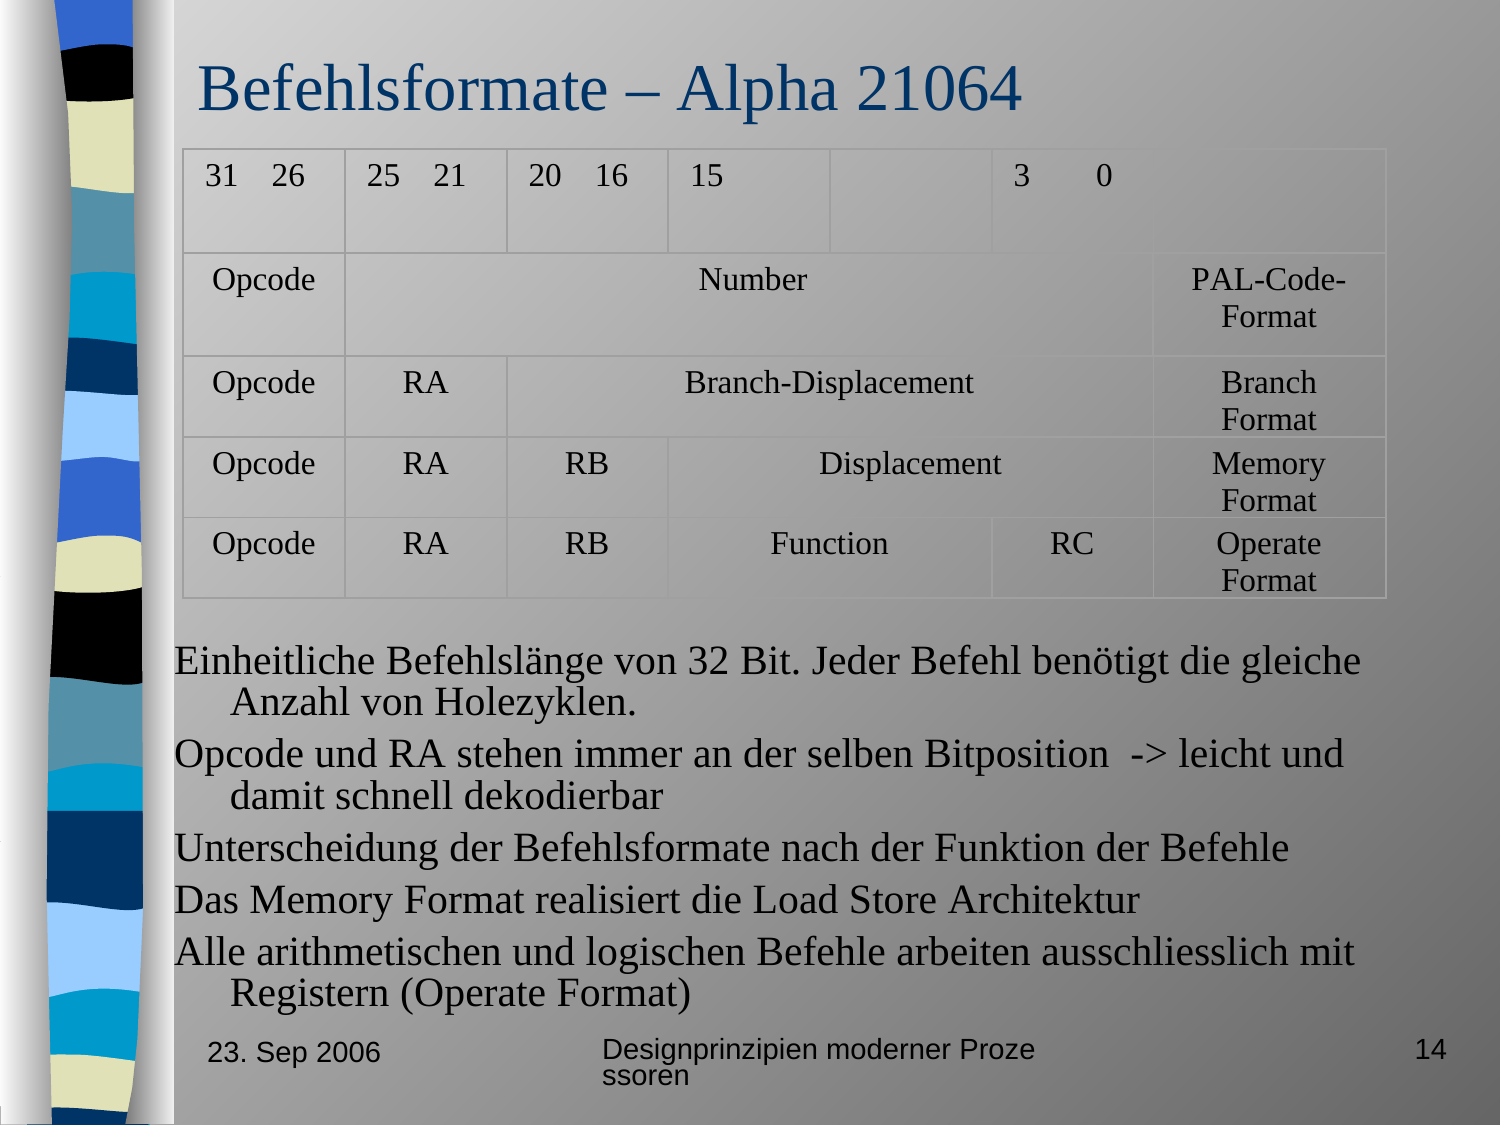

# Befehlsformate – Alpha 21064
31 26
25 21
20 16
15
3 0
Opcode
 Number
PAL-Code-Format
Opcode
RA
Branch-Displacement
Branch Format
Opcode
RA
RB
Displacement
Memory Format
Opcode
RA
RB
Function
RC
Operate Format
Einheitliche Befehlslänge von 32 Bit. Jeder Befehl benötigt die gleiche Anzahl von Holezyklen.
Opcode und RA stehen immer an der selben Bitposition -> leicht und damit schnell dekodierbar
Unterscheidung der Befehlsformate nach der Funktion der Befehle
Das Memory Format realisiert die Load Store Architektur
Alle arithmetischen und logischen Befehle arbeiten ausschliesslich mit Registern (Operate Format)
Designprinzipien moderner Prozessoren
14